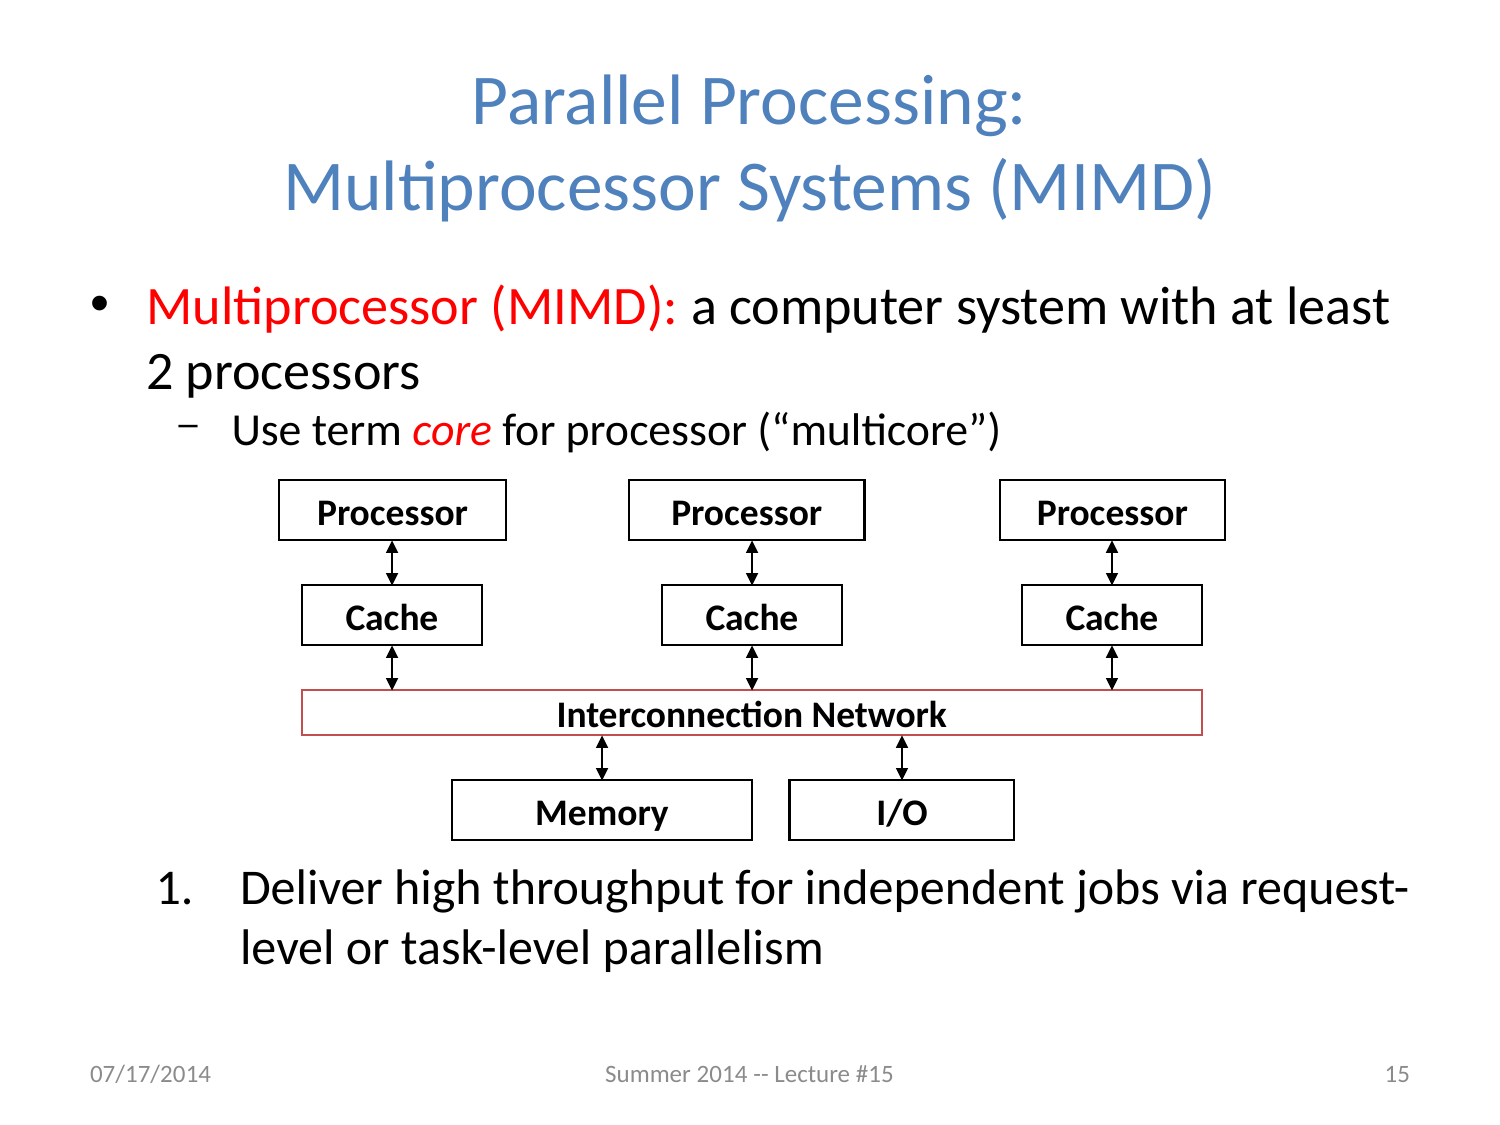

# Parallel Processing: Multiprocessor Systems (MIMD)
Multiprocessor (MIMD): a computer system with at least 2 processors
Use term core for processor (“multicore”)
Deliver high throughput for independent jobs via request-level or task-level parallelism
Processor
Processor
Processor
Cache
Cache
Cache
Interconnection Network
Memory
I/O
07/17/2014
Summer 2014 -- Lecture #15